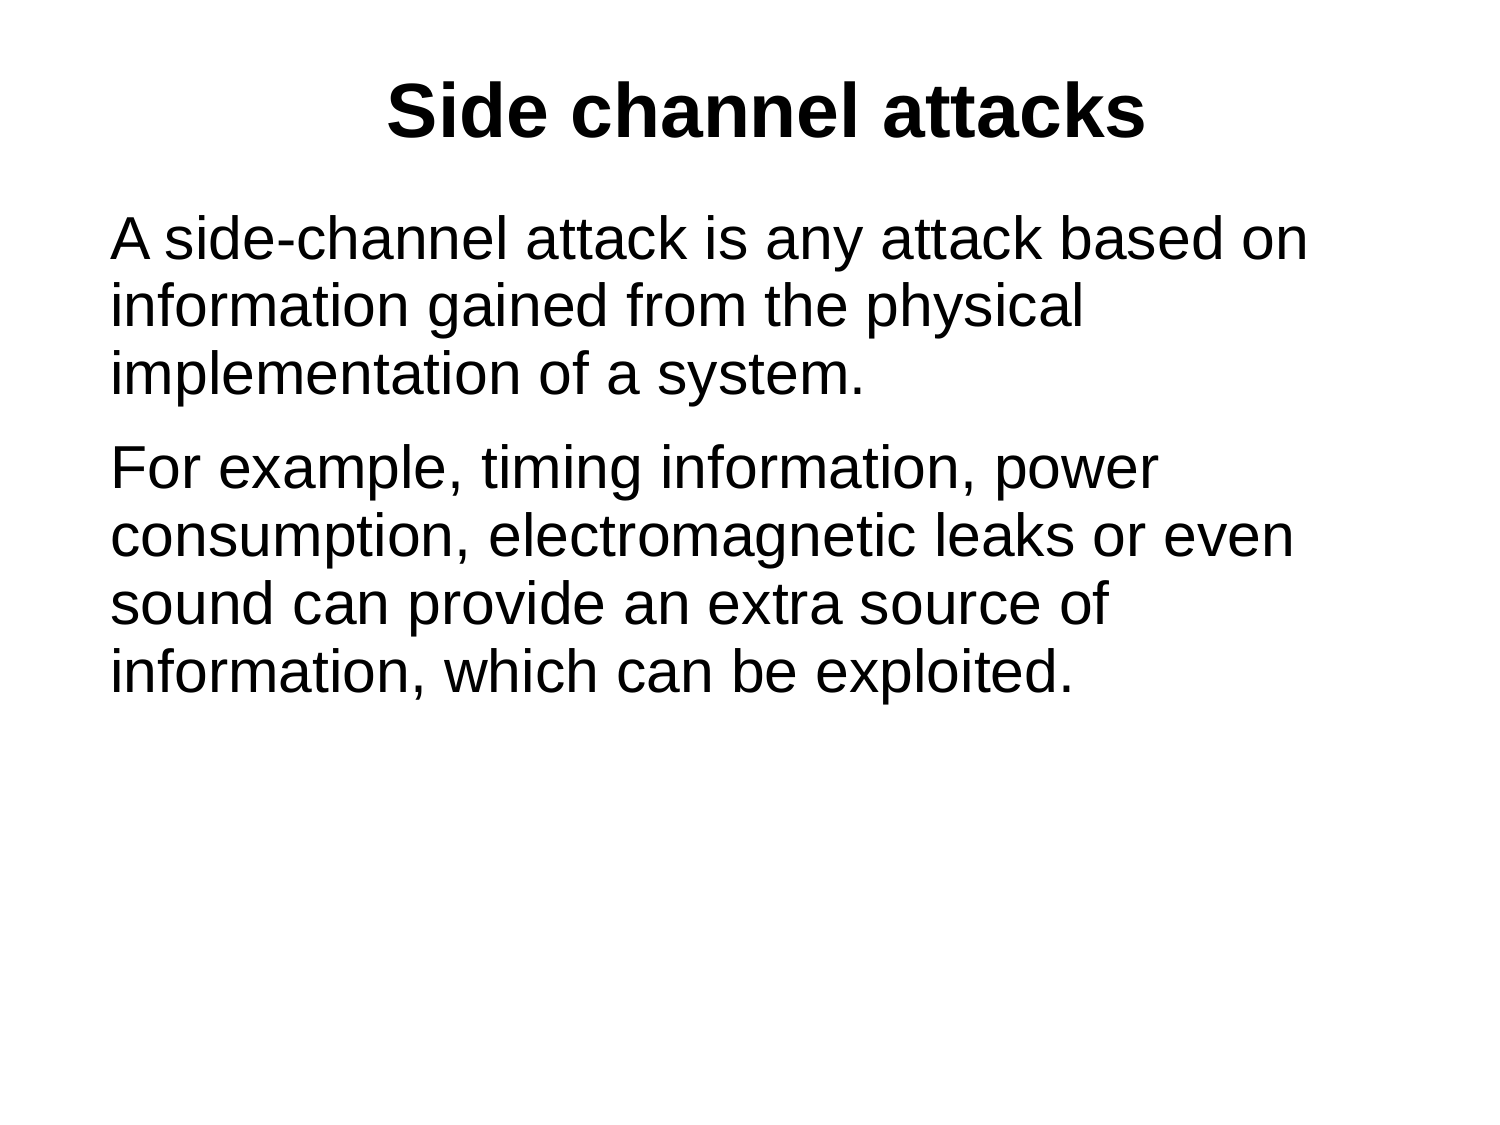

# Side channel attacks
A side-channel attack is any attack based on information gained from the physical implementation of a system.
For example, timing information, power consumption, electromagnetic leaks or even sound can provide an extra source of information, which can be exploited.